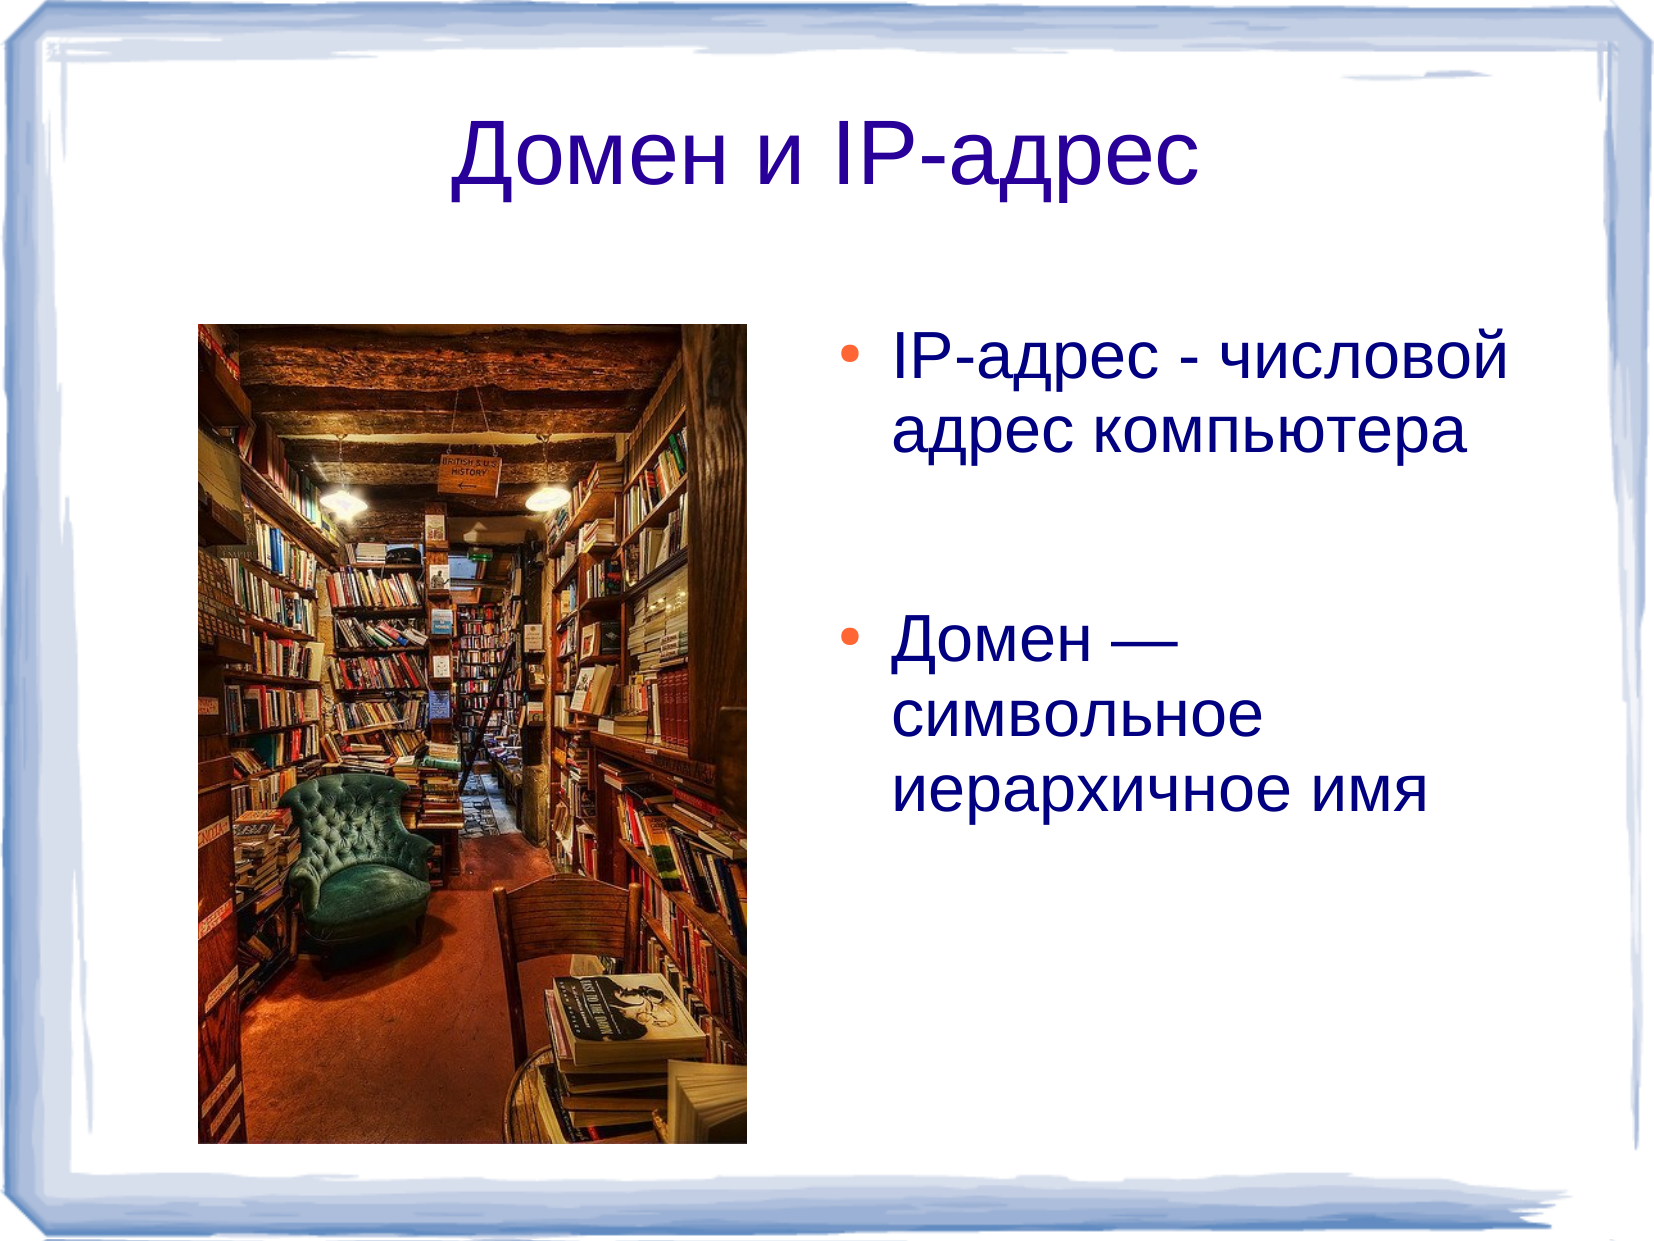

# Домен и IP-адрес
IP-адрес - числовой адрес компьютера
Домен — символьное иерархичное имя